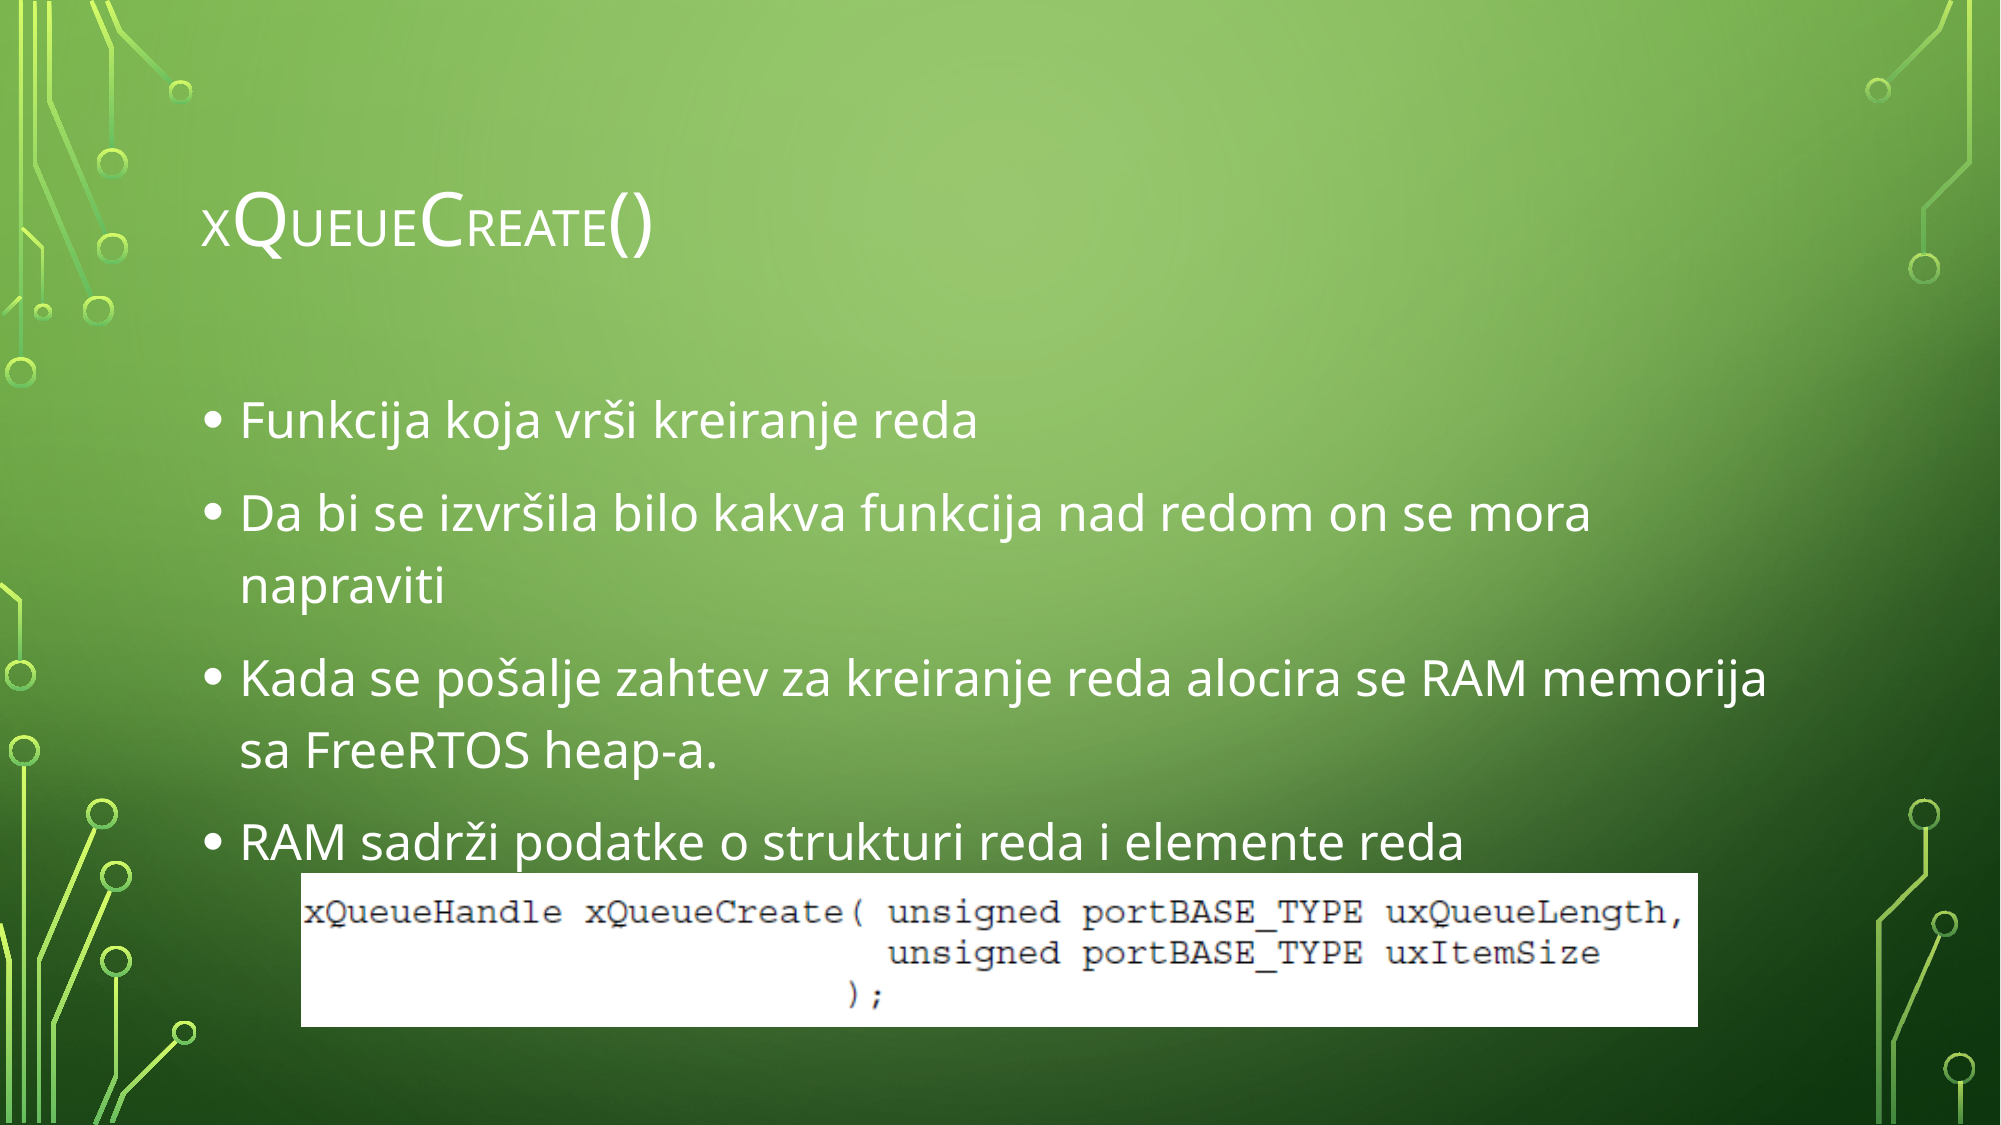

xQueuecreate()
Funkcija koja vrši kreiranje reda
Da bi se izvršila bilo kakva funkcija nad redom on se mora napraviti
Kada se pošalje zahtev za kreiranje reda alocira se RAM memorija sa FreeRTOS heap-a.
RAM sadrži podatke o strukturi reda i elemente reda